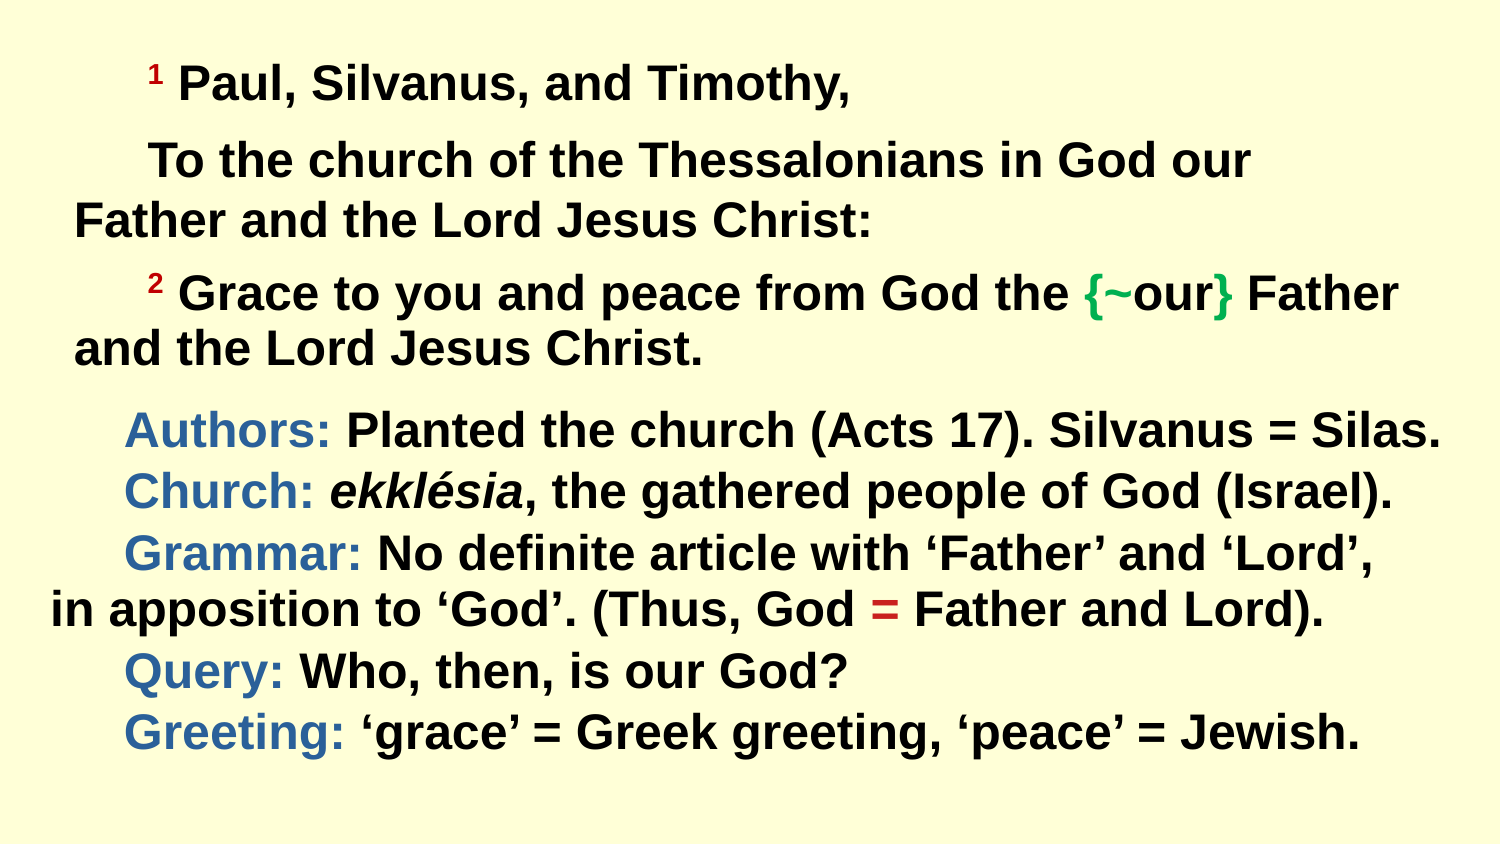

1 Paul, Silvanus, and Timothy,
	To the church of the Thessalonians in God our Father and the Lord Jesus Christ:
	2 Grace to you and peace from God the {~our} Father and the Lord Jesus Christ.
	Authors: Planted the church (Acts 17). Silvanus = Silas.
	Church: ekklésia, the gathered people of God (Israel).
	Grammar: No definite article with ‘Father’ and ‘Lord’,
in apposition to ‘God’. (Thus, God = Father and Lord).
	Query: Who, then, is our God?
	Greeting: ‘grace’ = Greek greeting, ‘peace’ = Jewish.